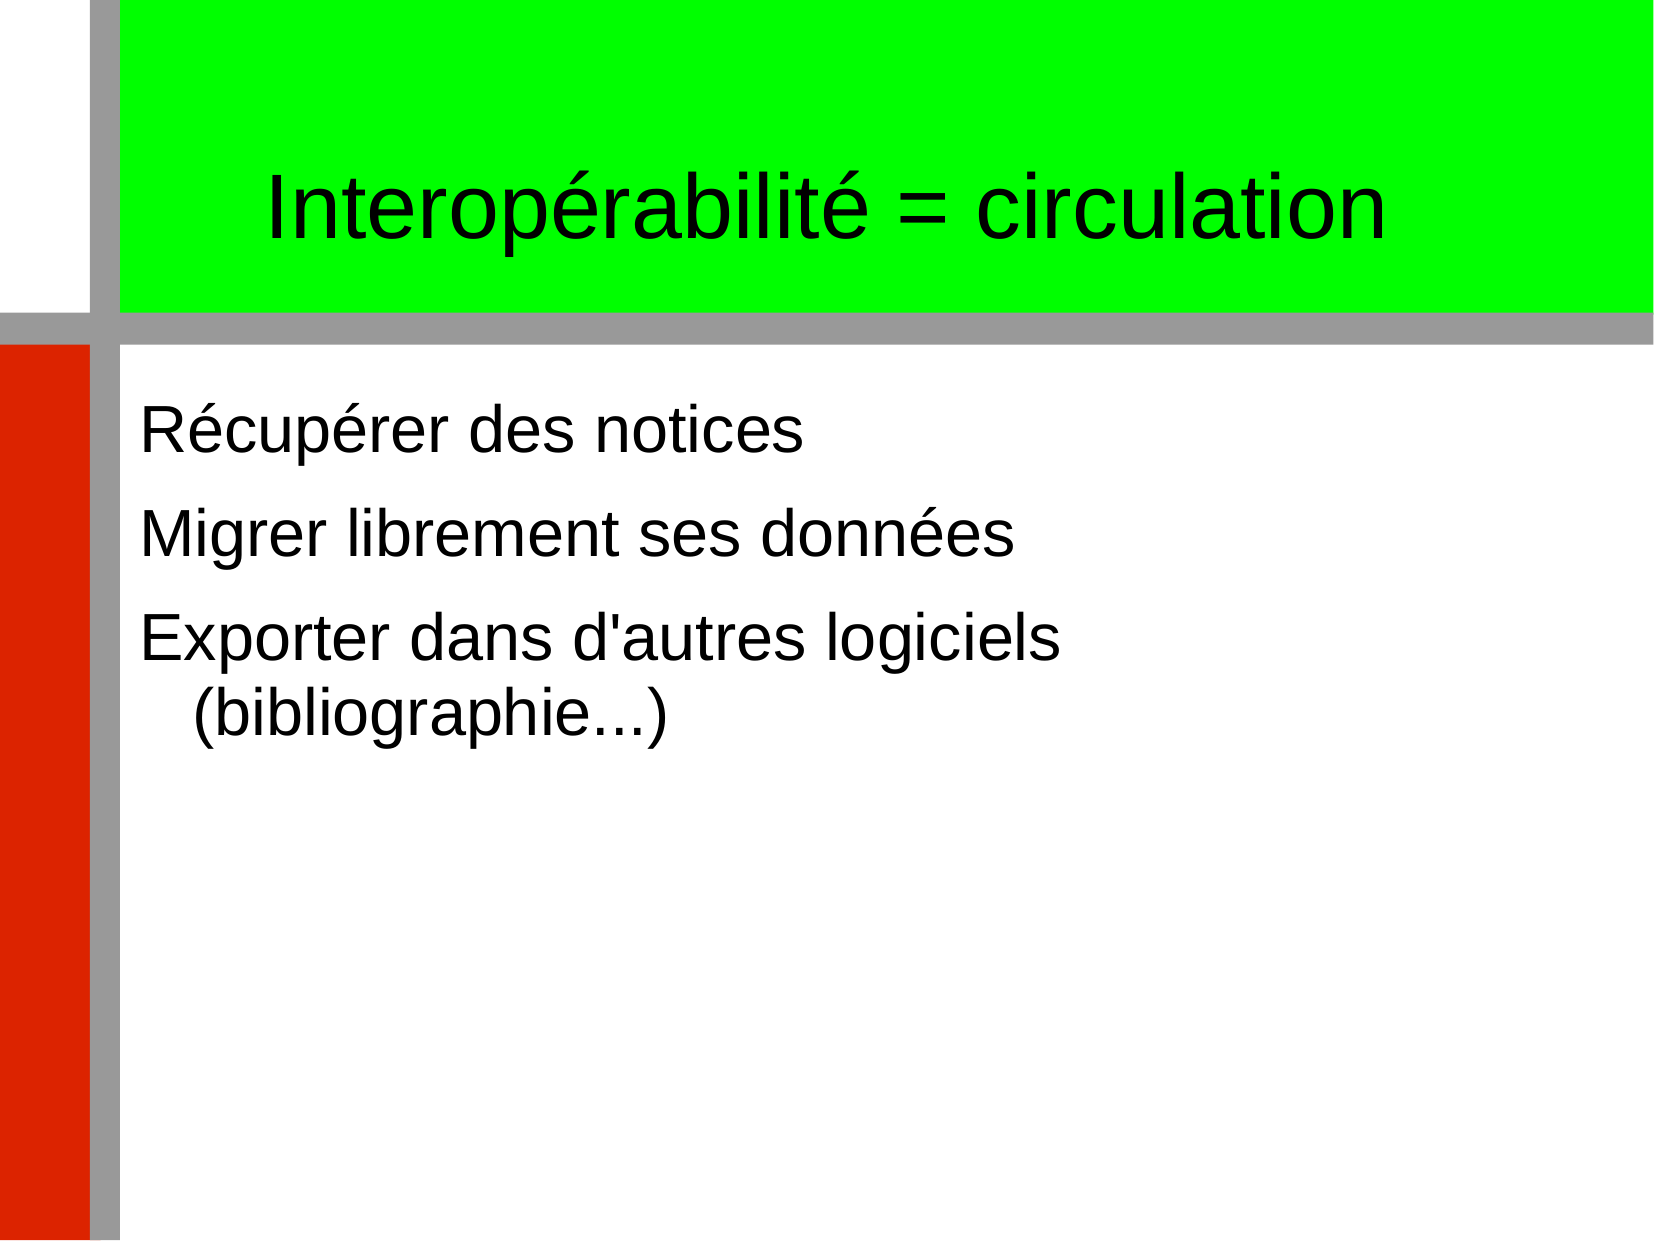

# Interopérabilité = circulation
Récupérer des notices
Migrer librement ses données
Exporter dans d'autres logiciels (bibliographie...)